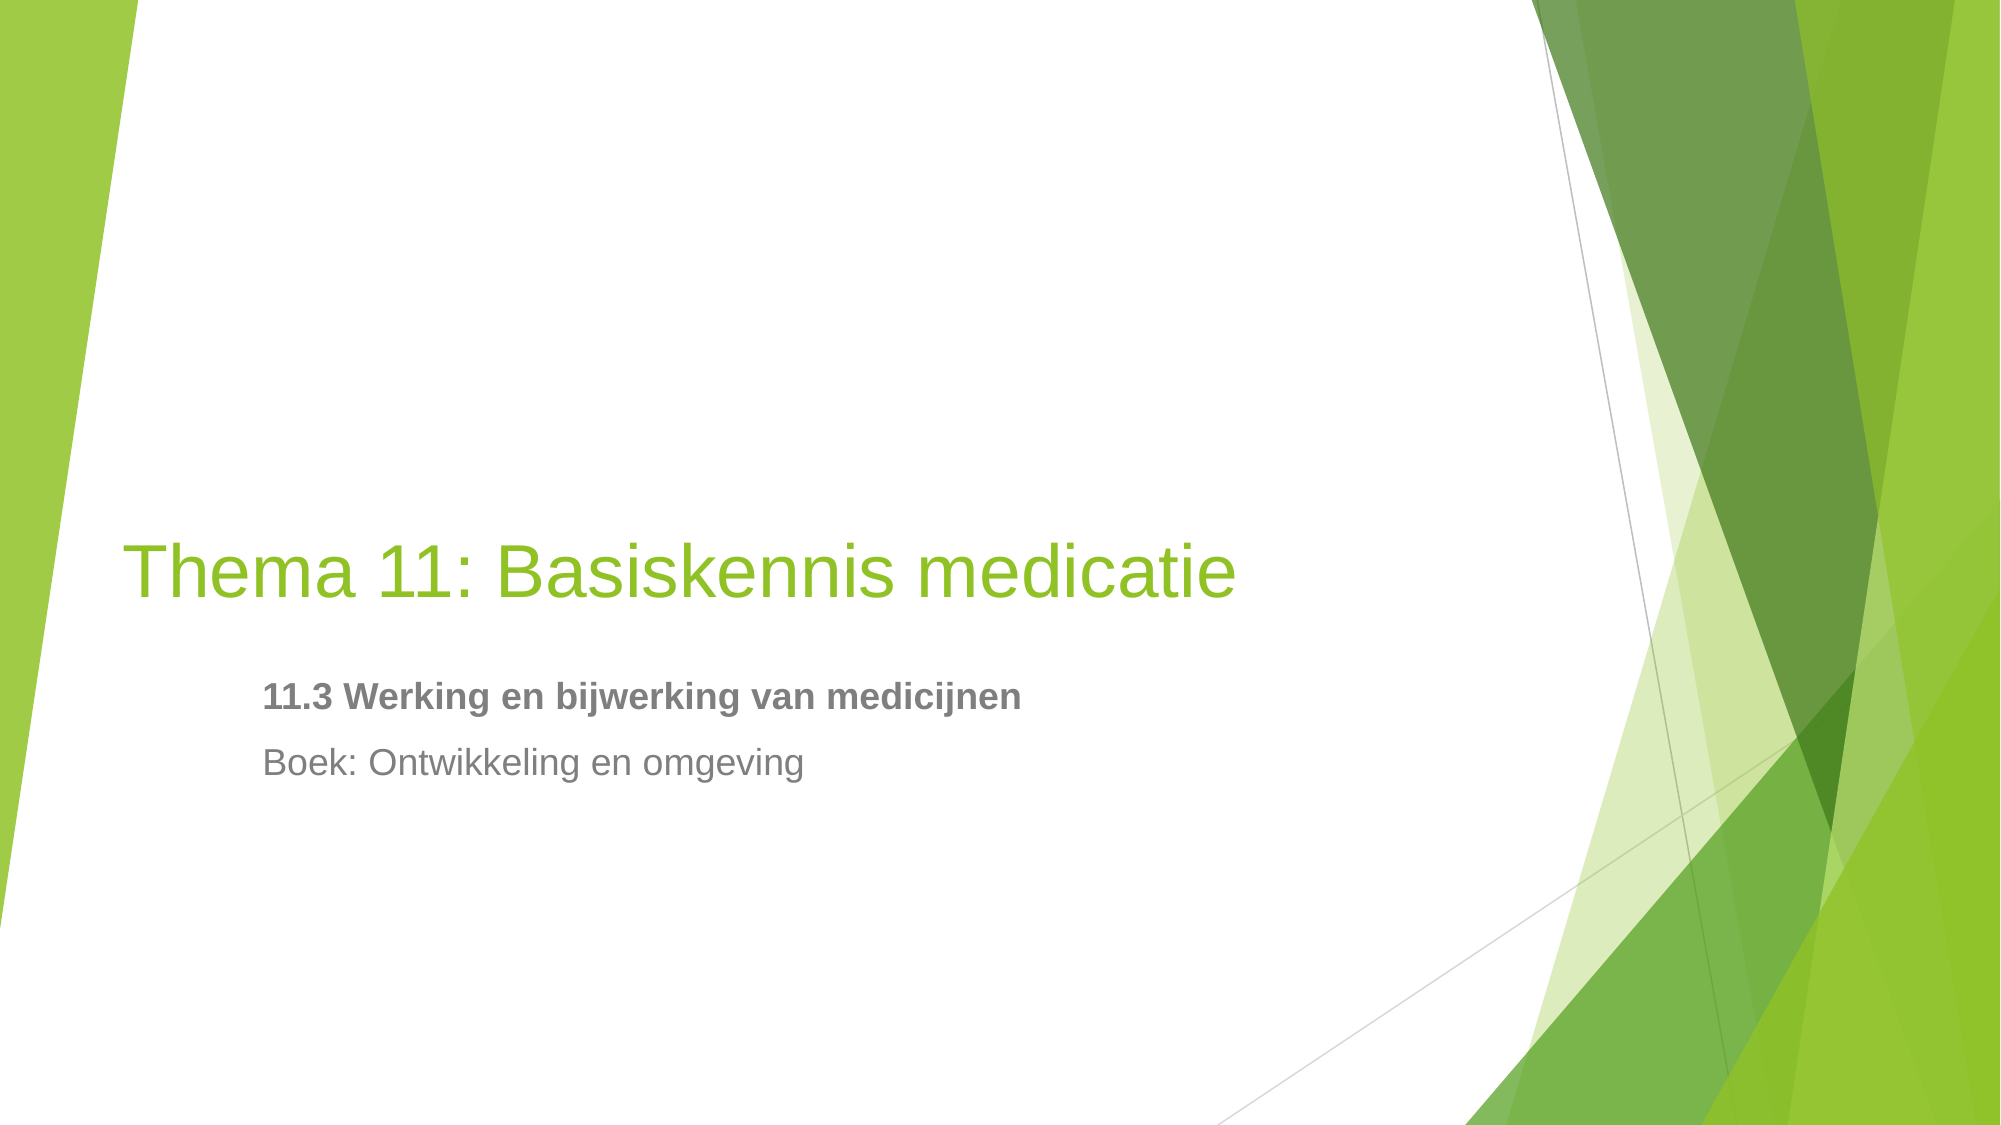

# Thema 11: Basiskennis medicatie
11.3 Werking en bijwerking van medicijnen
Boek: Ontwikkeling en omgeving